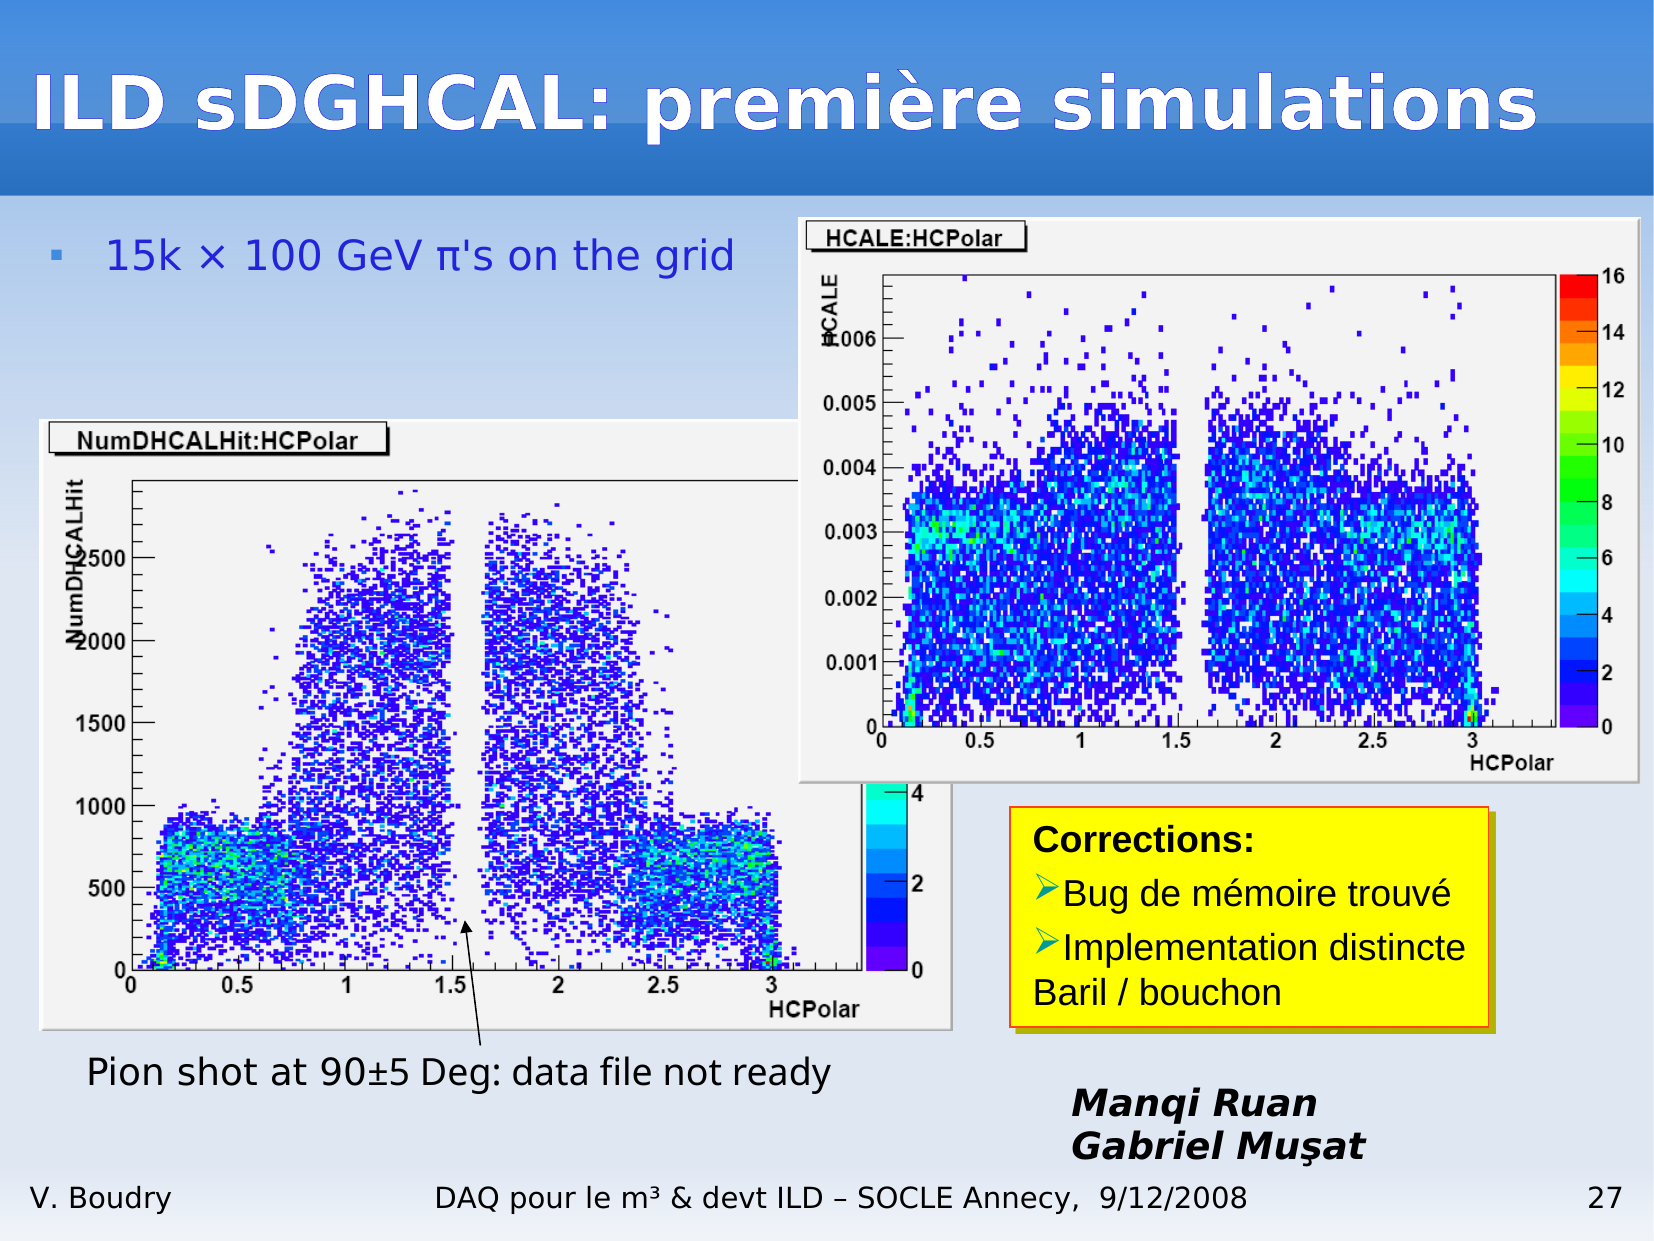

# ILD sDGHCAL: première simulations
15k × 100 GeV π's on the grid
Corrections:
Bug de mémoire trouvé
Implementation distincte
Baril / bouchon
Pion shot at 90±5 Deg: data file not ready
Manqi Ruan
Gabriel Muşat
DAQ pour le m³ & devt ILD – SOCLE Annecy, 9/12/2008
27